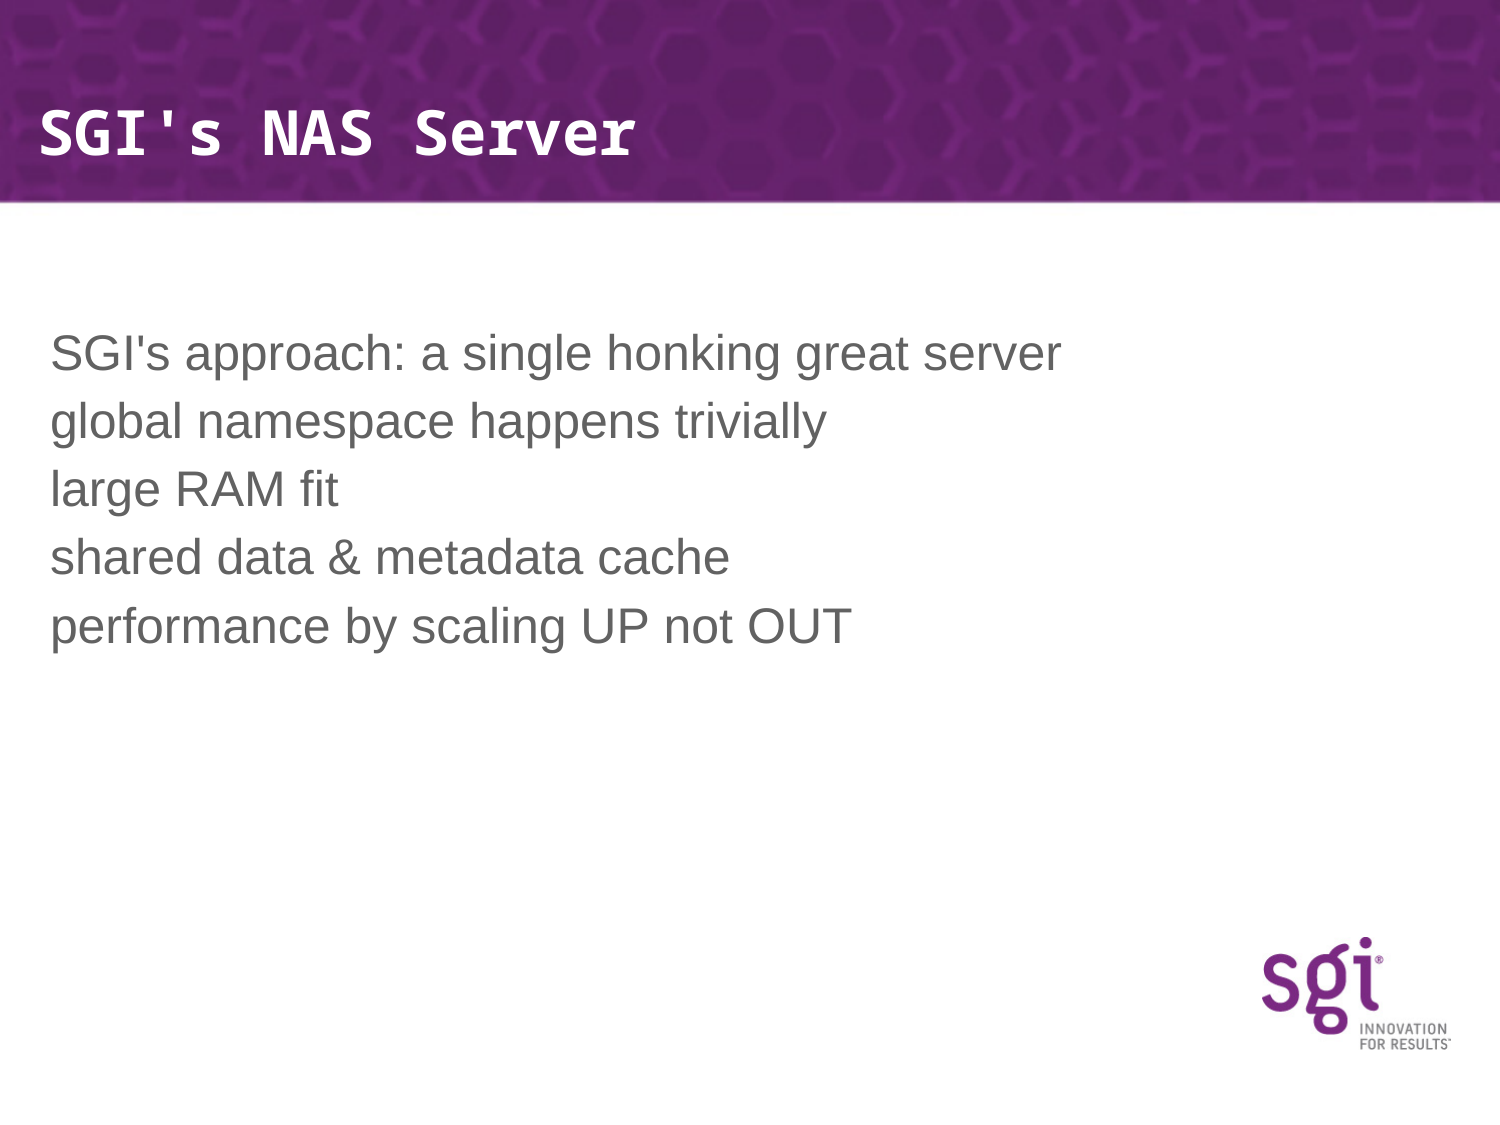

# SGI's NAS Server
SGI's approach: a single honking great server
global namespace happens trivially
large RAM fit
shared data & metadata cache
performance by scaling UP not OUT